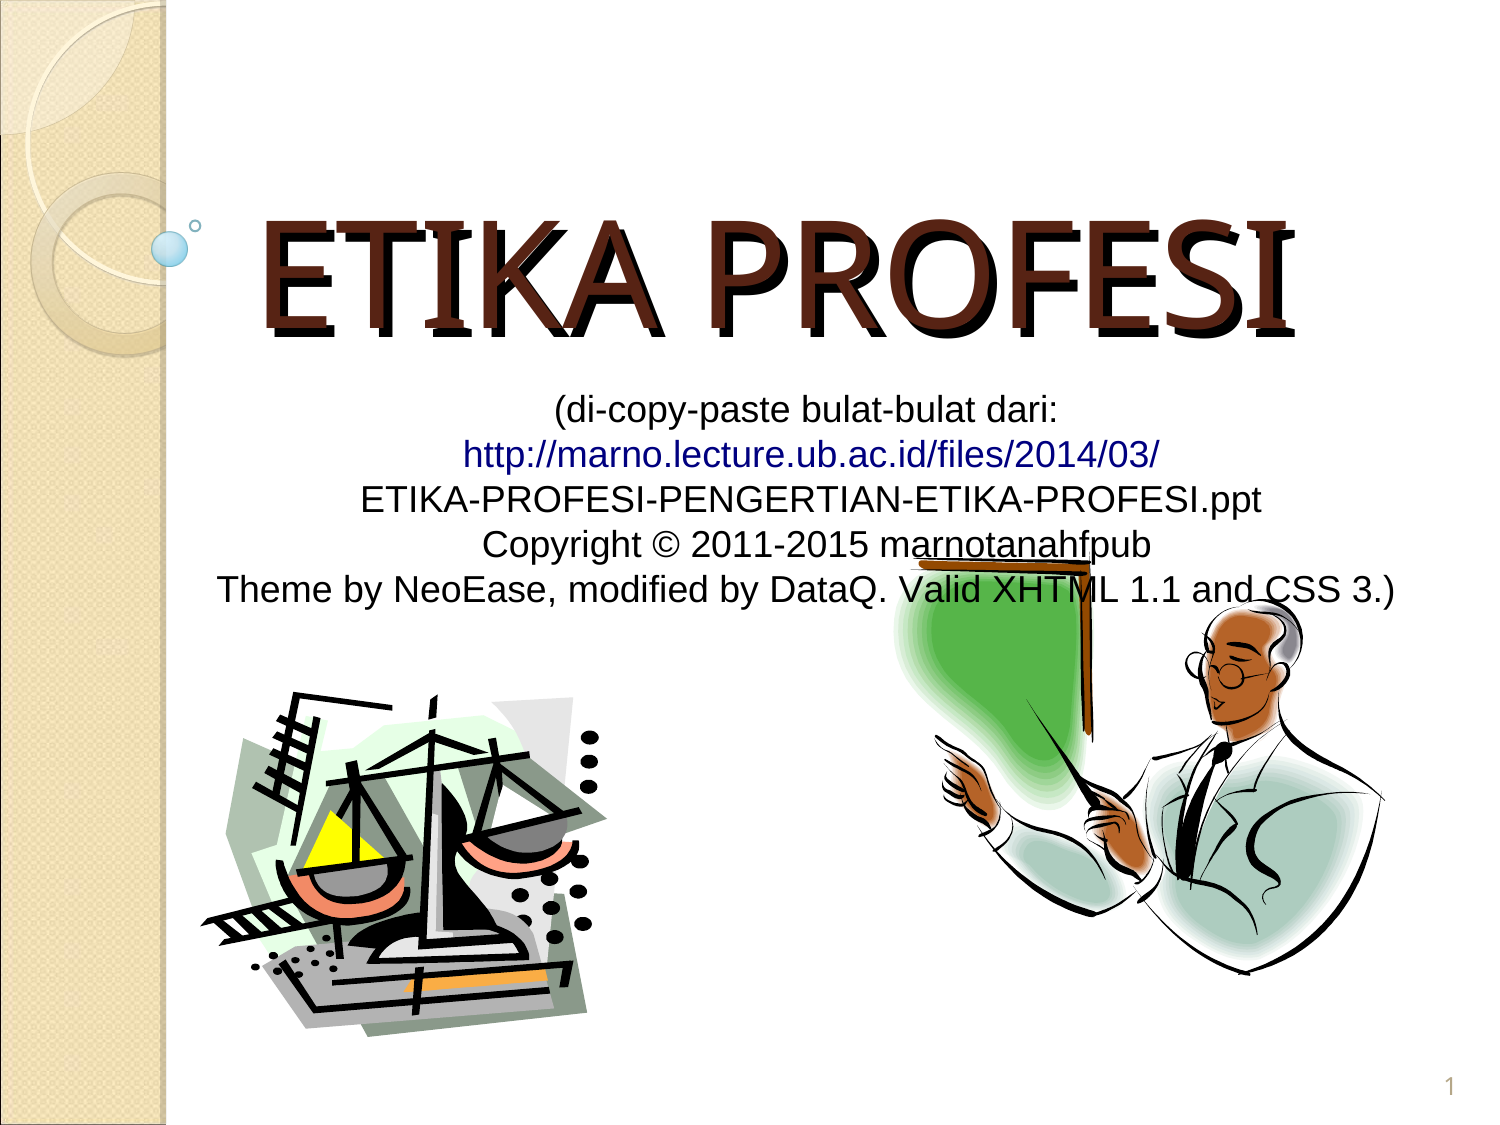

# ETIKA PROFESI
(di-copy-paste bulat-bulat dari:
http://marno.lecture.ub.ac.id/files/2014/03/
ETIKA-PROFESI-PENGERTIAN-ETIKA-PROFESI.ppt
 Copyright © 2011-2015 marnotanahfpub
Theme by NeoEase, modified by DataQ. Valid XHTML 1.1 and CSS 3.)